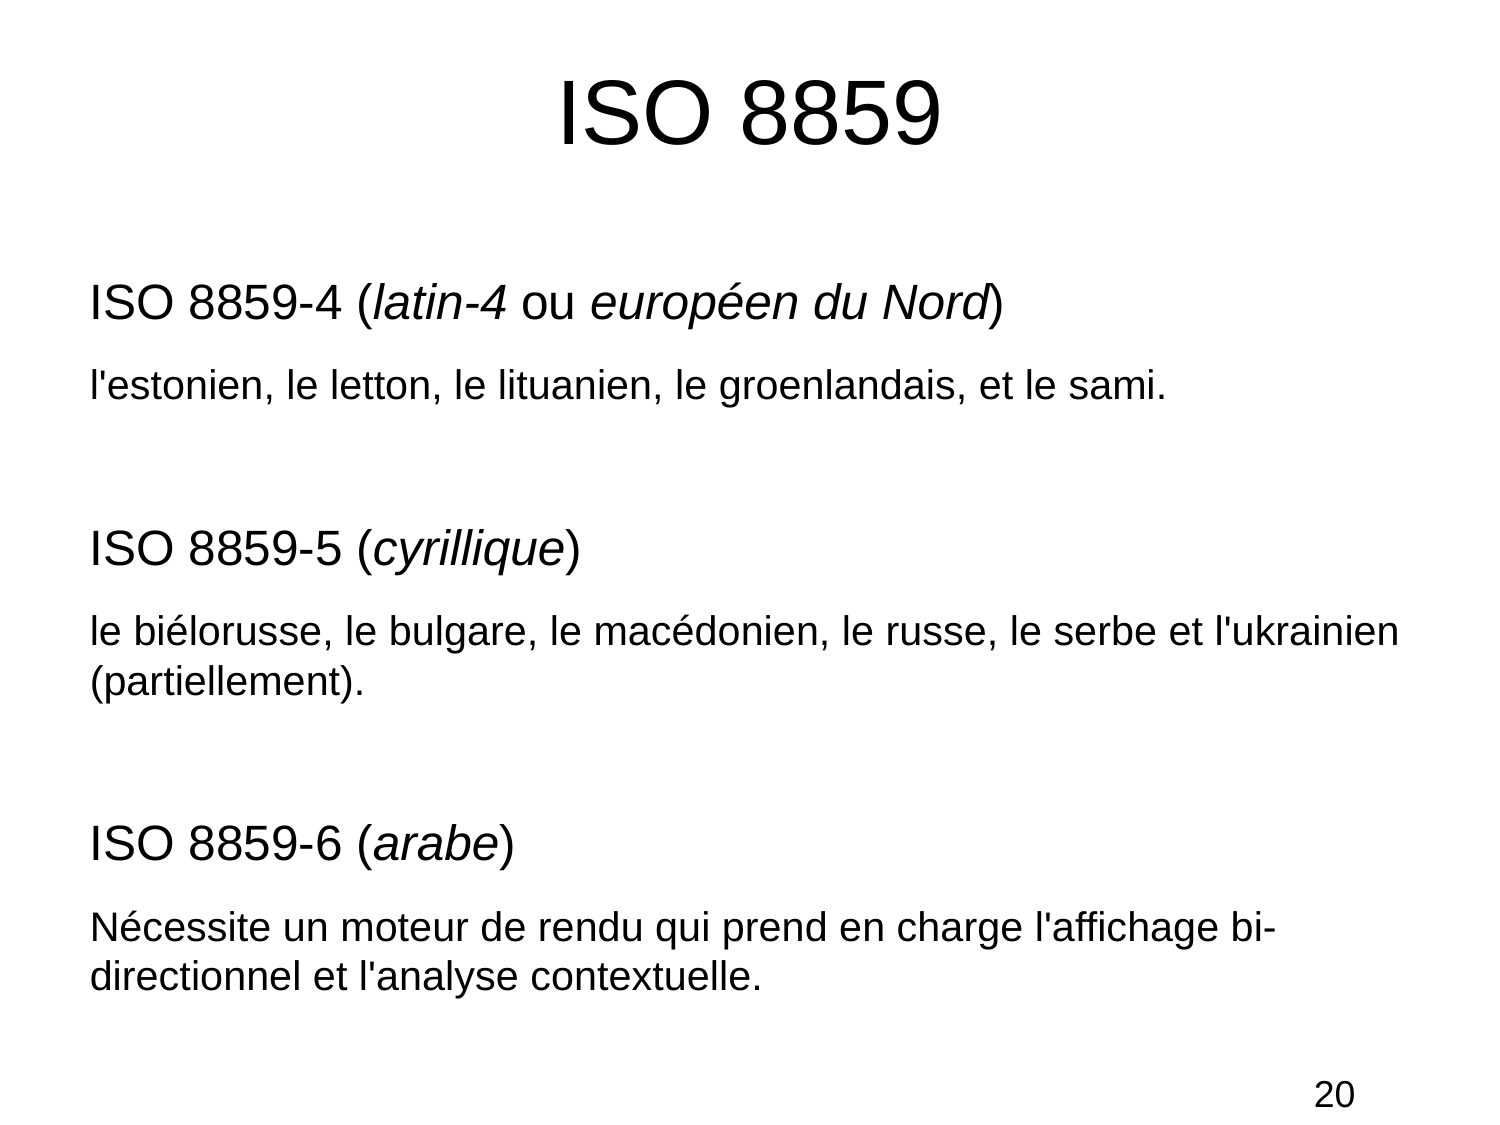

# ISO 8859
ISO 8859-4 (latin-4 ou européen du Nord)
l'estonien, le letton, le lituanien, le groenlandais, et le sami.
ISO 8859-5 (cyrillique)
le biélorusse, le bulgare, le macédonien, le russe, le serbe et l'ukrainien (partiellement).
ISO 8859-6 (arabe)
Nécessite un moteur de rendu qui prend en charge l'affichage bi-directionnel et l'analyse contextuelle.
…..